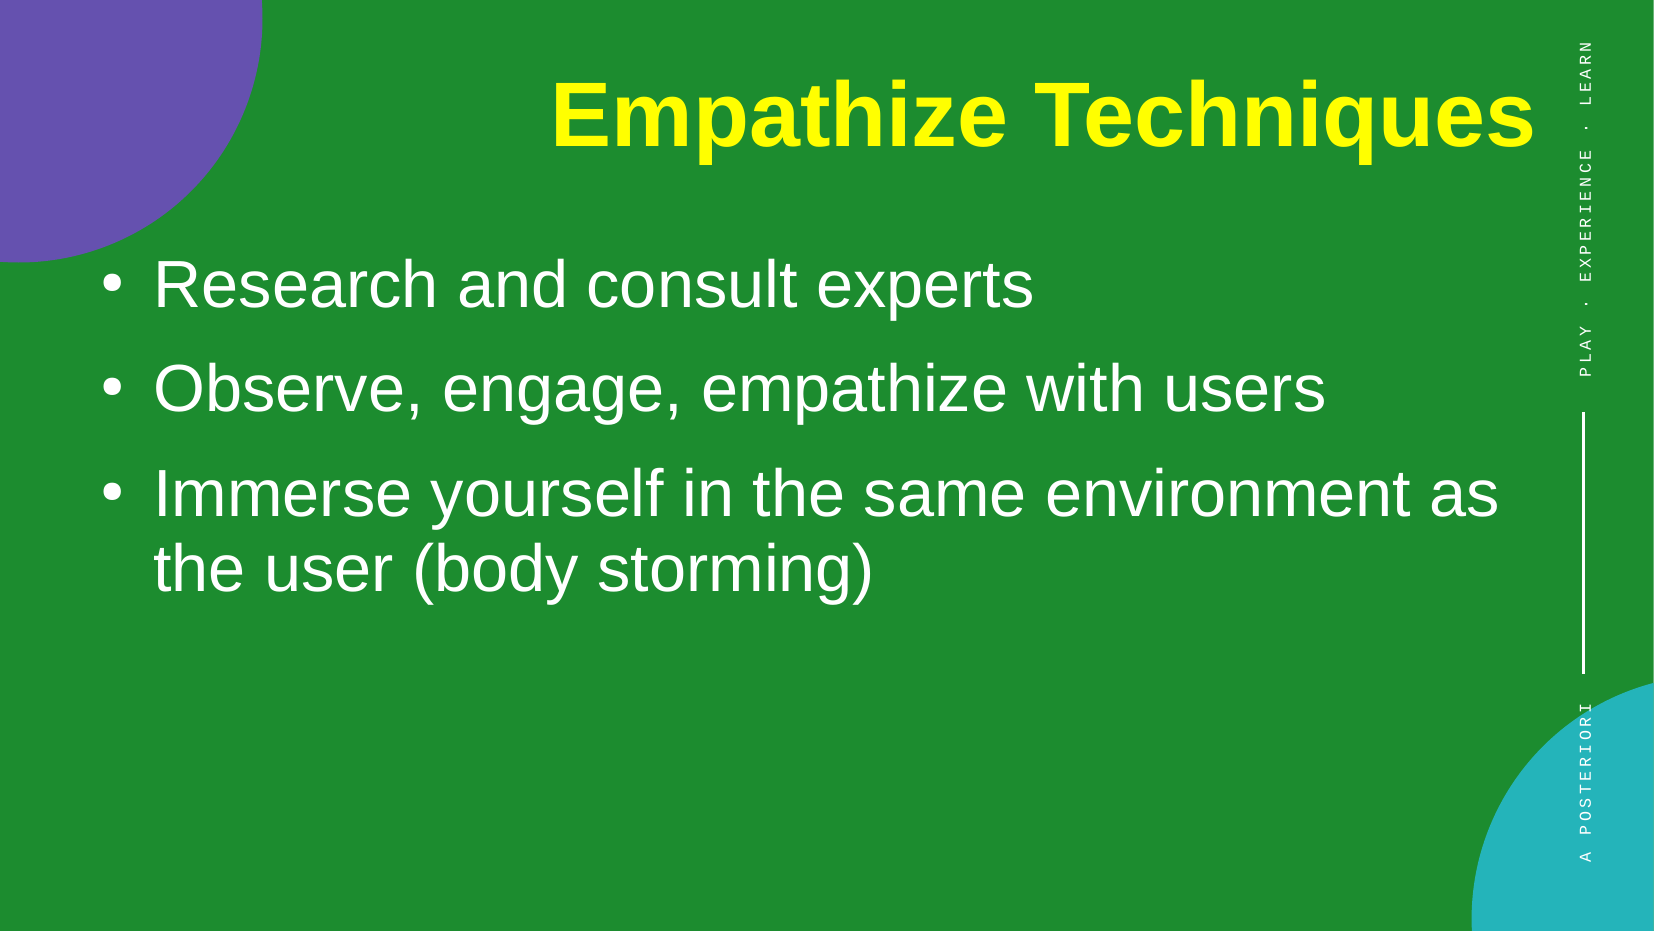

# Empathize Techniques
Research and consult experts
Observe, engage, empathize with users
Immerse yourself in the same environment as the user (body storming)